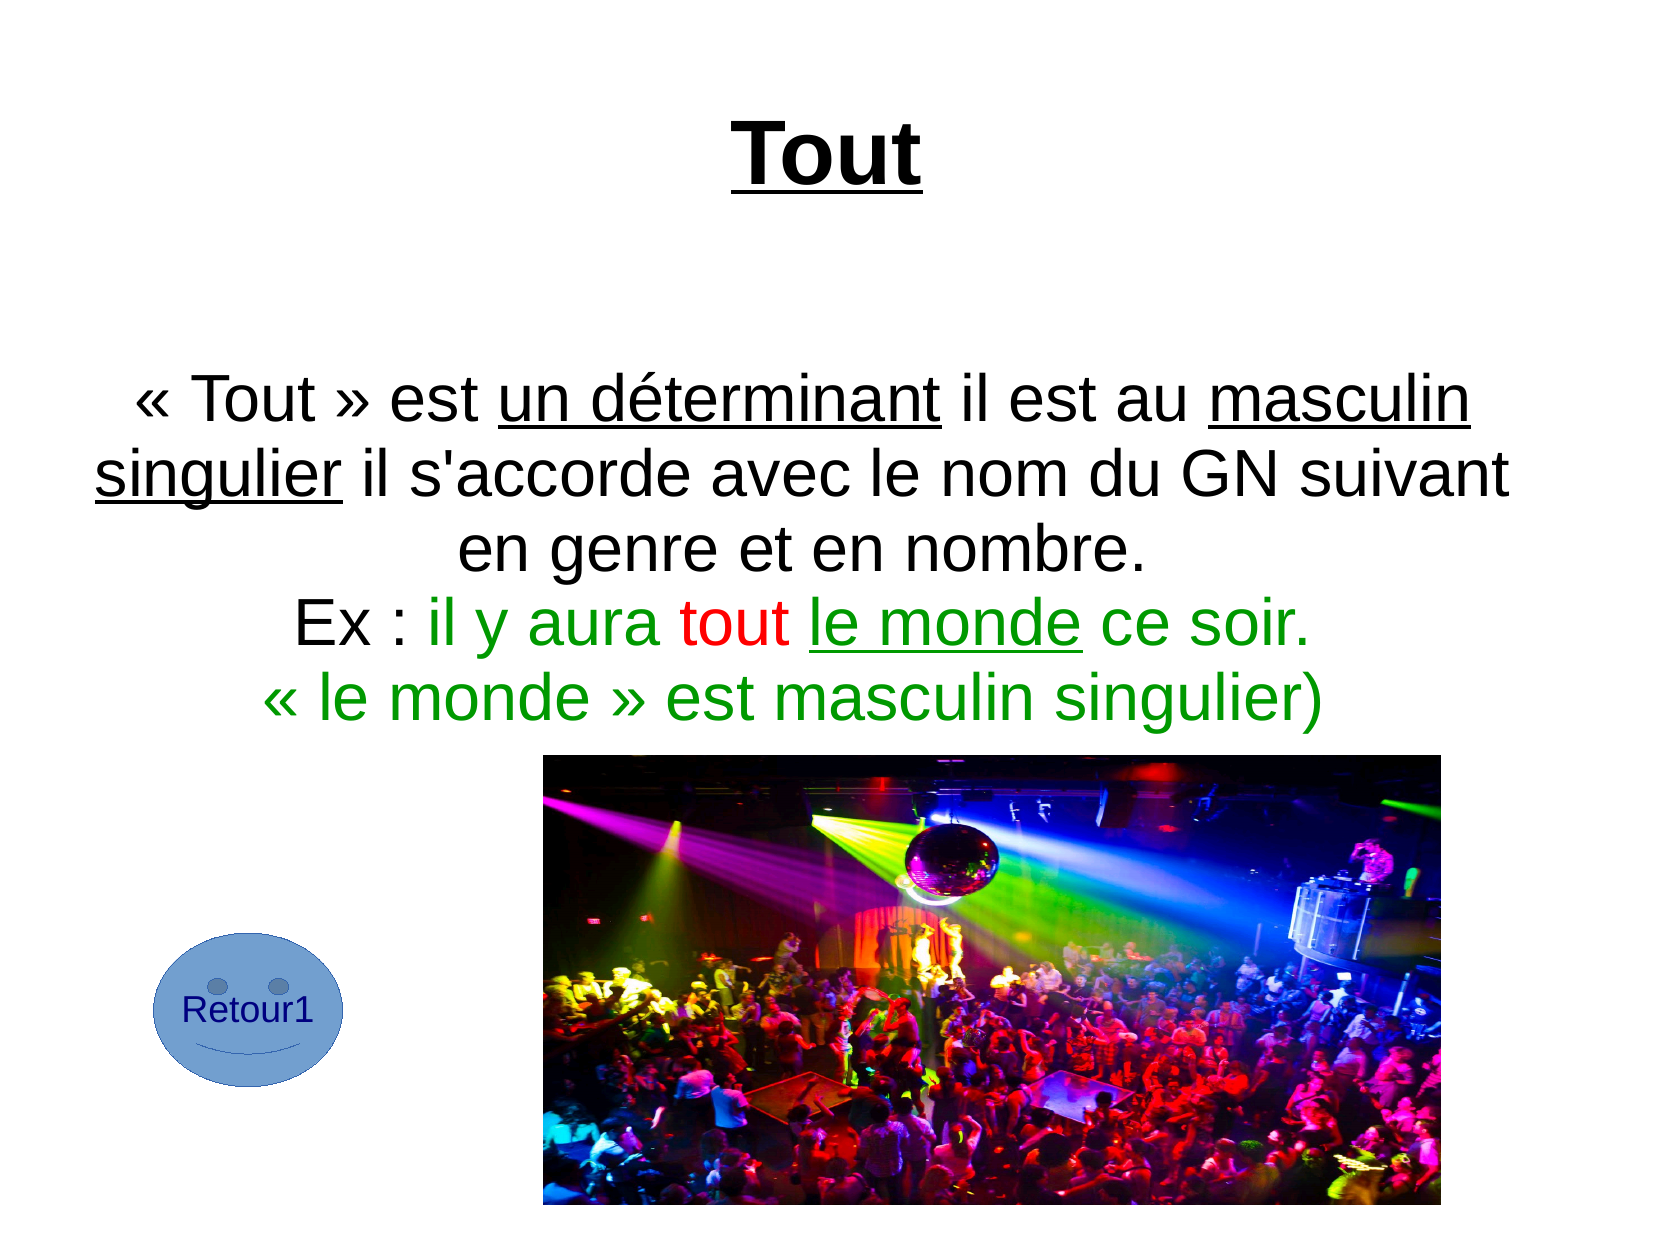

# Tout
« Tout » est un déterminant il est au masculin singulier il s'accorde avec le nom du GN suivant en genre et en nombre.
Ex : il y aura tout le monde ce soir.
« le monde » est masculin singulier)
Retour1